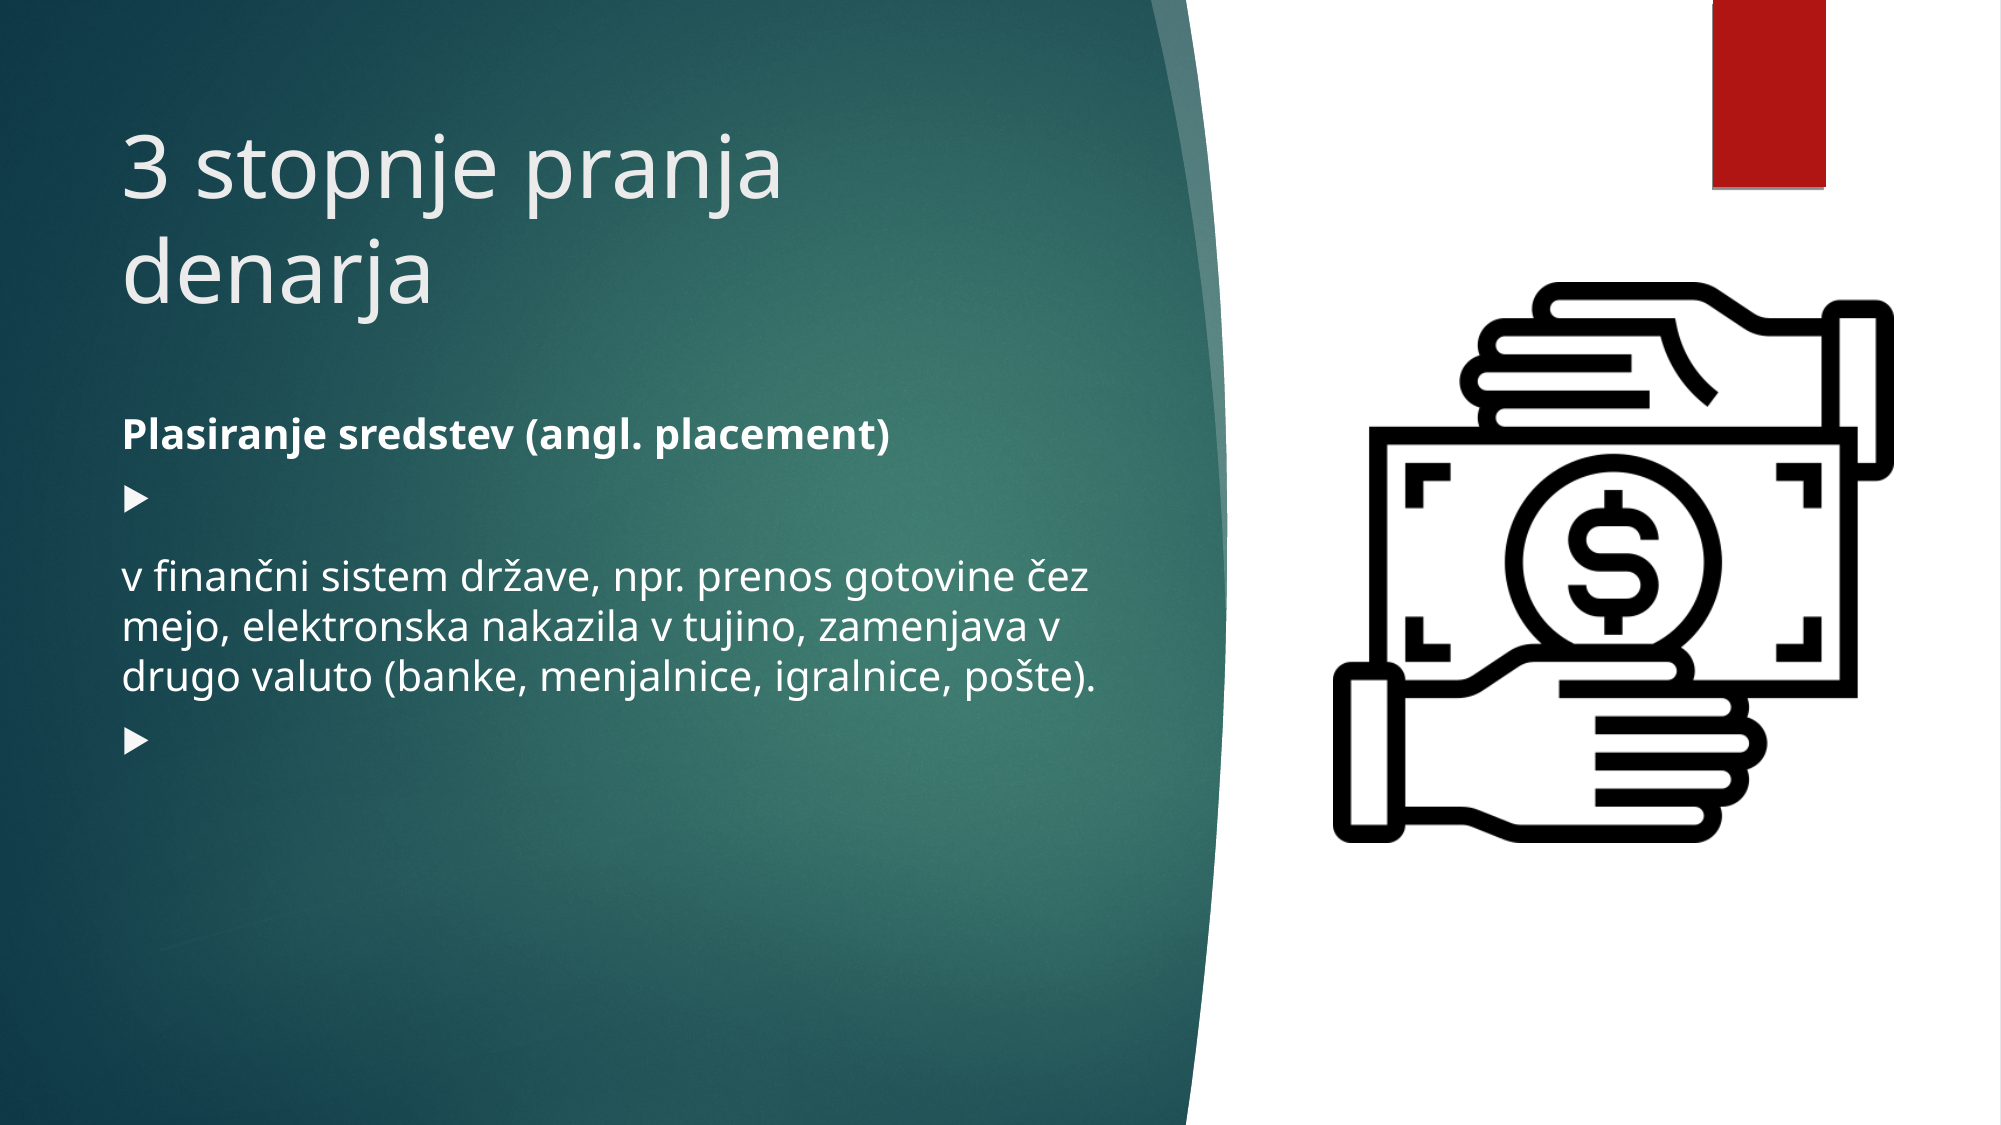

# 3 stopnje pranja denarja
Plasiranje sredstev (angl. placement)
v finančni sistem države, npr. prenos gotovine čez mejo, elektronska nakazila v tujino, zamenjava v drugo valuto (banke, menjalnice, igralnice, pošte).